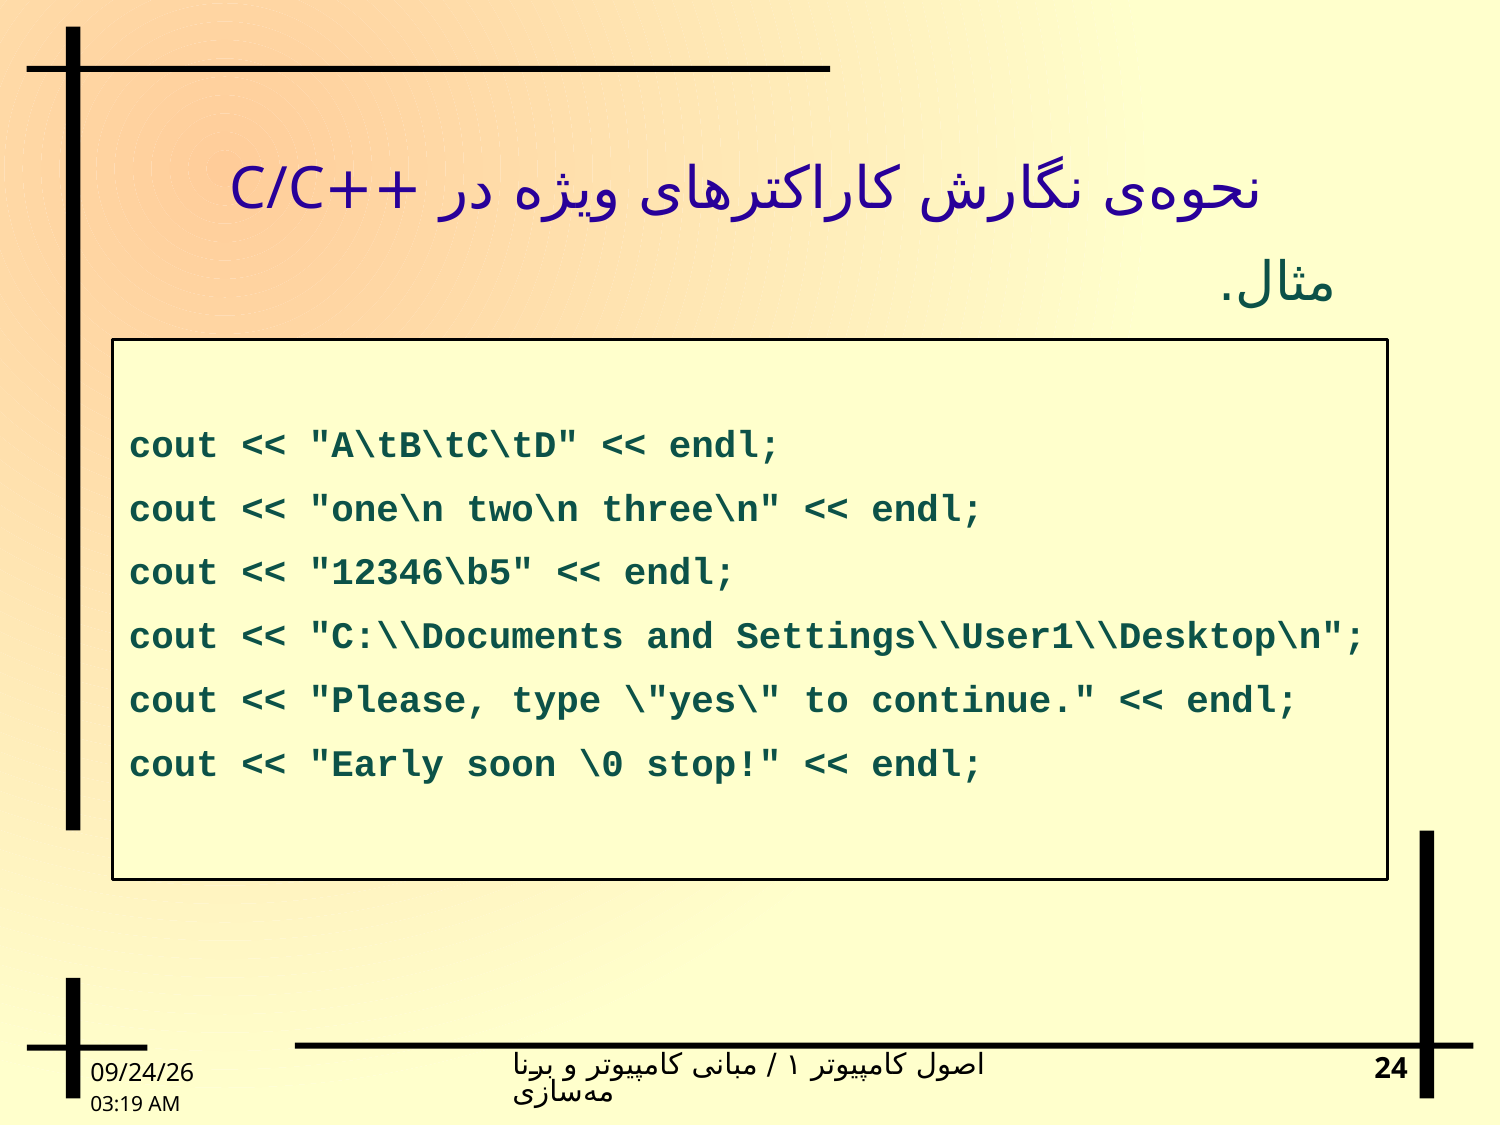

نحوه‌ی نگارش کاراکترهای ویژه در ++C/C
مثال.
# cout << "A\tB\tC\tD" << endl;
cout << "one\n two\n three\n" << endl;
cout << "12346\b5" << endl;
cout << "C:\\Documents and Settings\\User1\\Desktop\n";
cout << "Please, type \"yes\" to continue." << endl;
cout << "Early soon \0 stop!" << endl;
اصول کامپیوتر ۱ / مبانی کامپیوتر و برنامه‌سازی
24